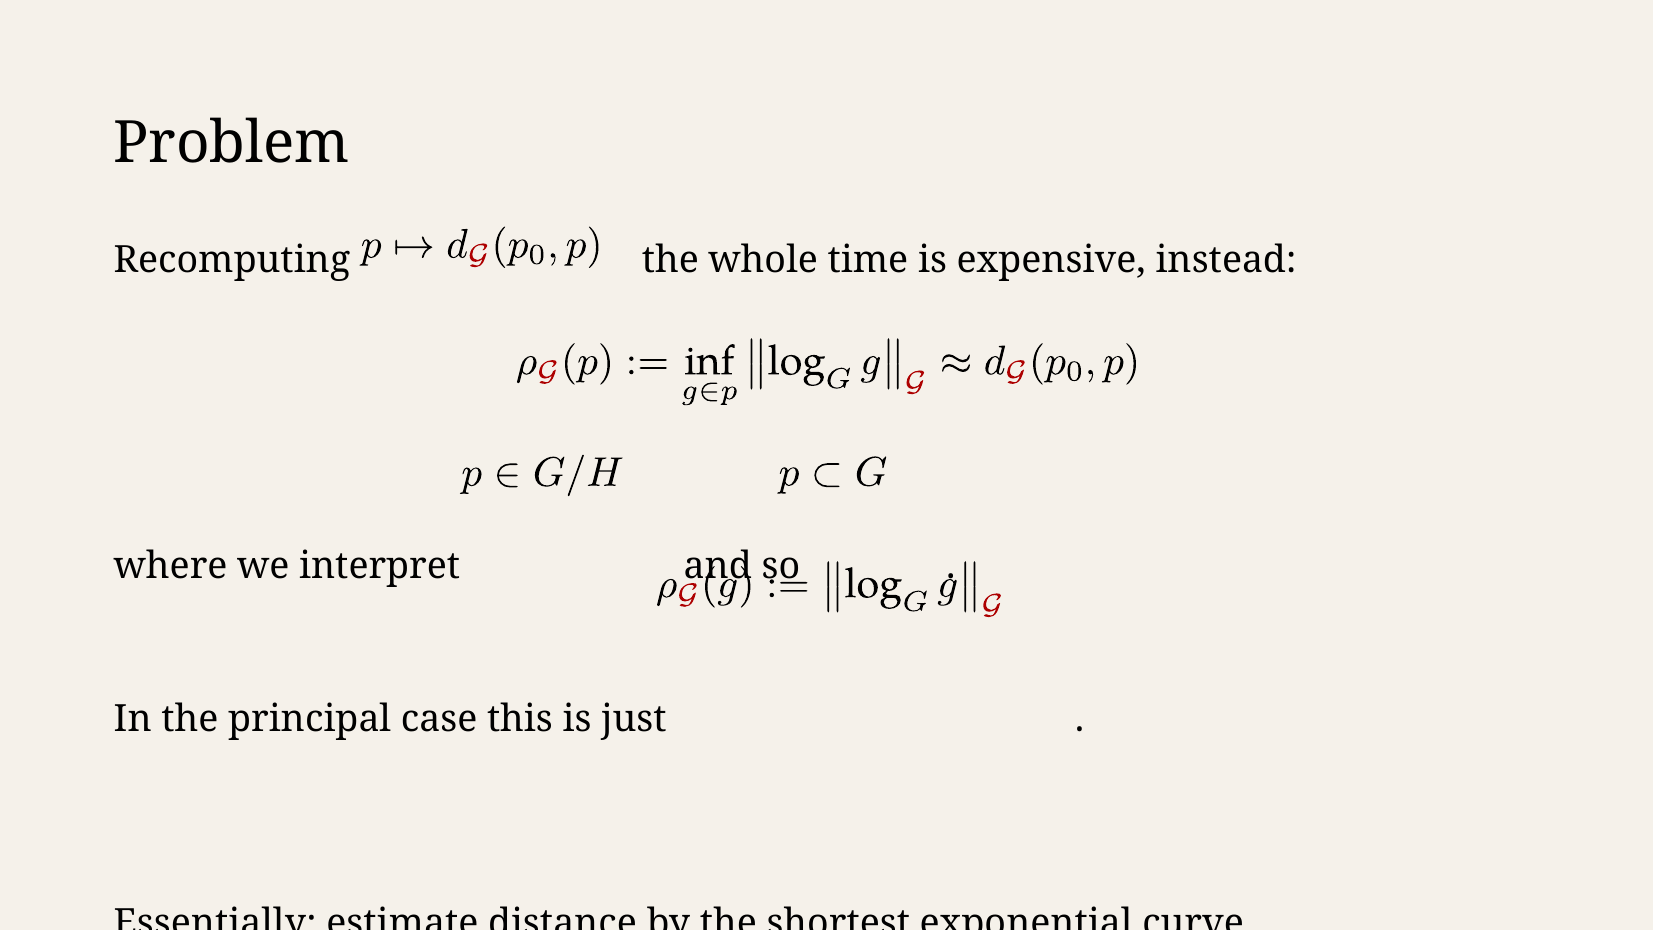

# Problem
Recomputing the whole time is expensive, instead:
where we interpret and so .
In the principal case this is just .
Essentially: estimate distance by the shortest exponential curve.